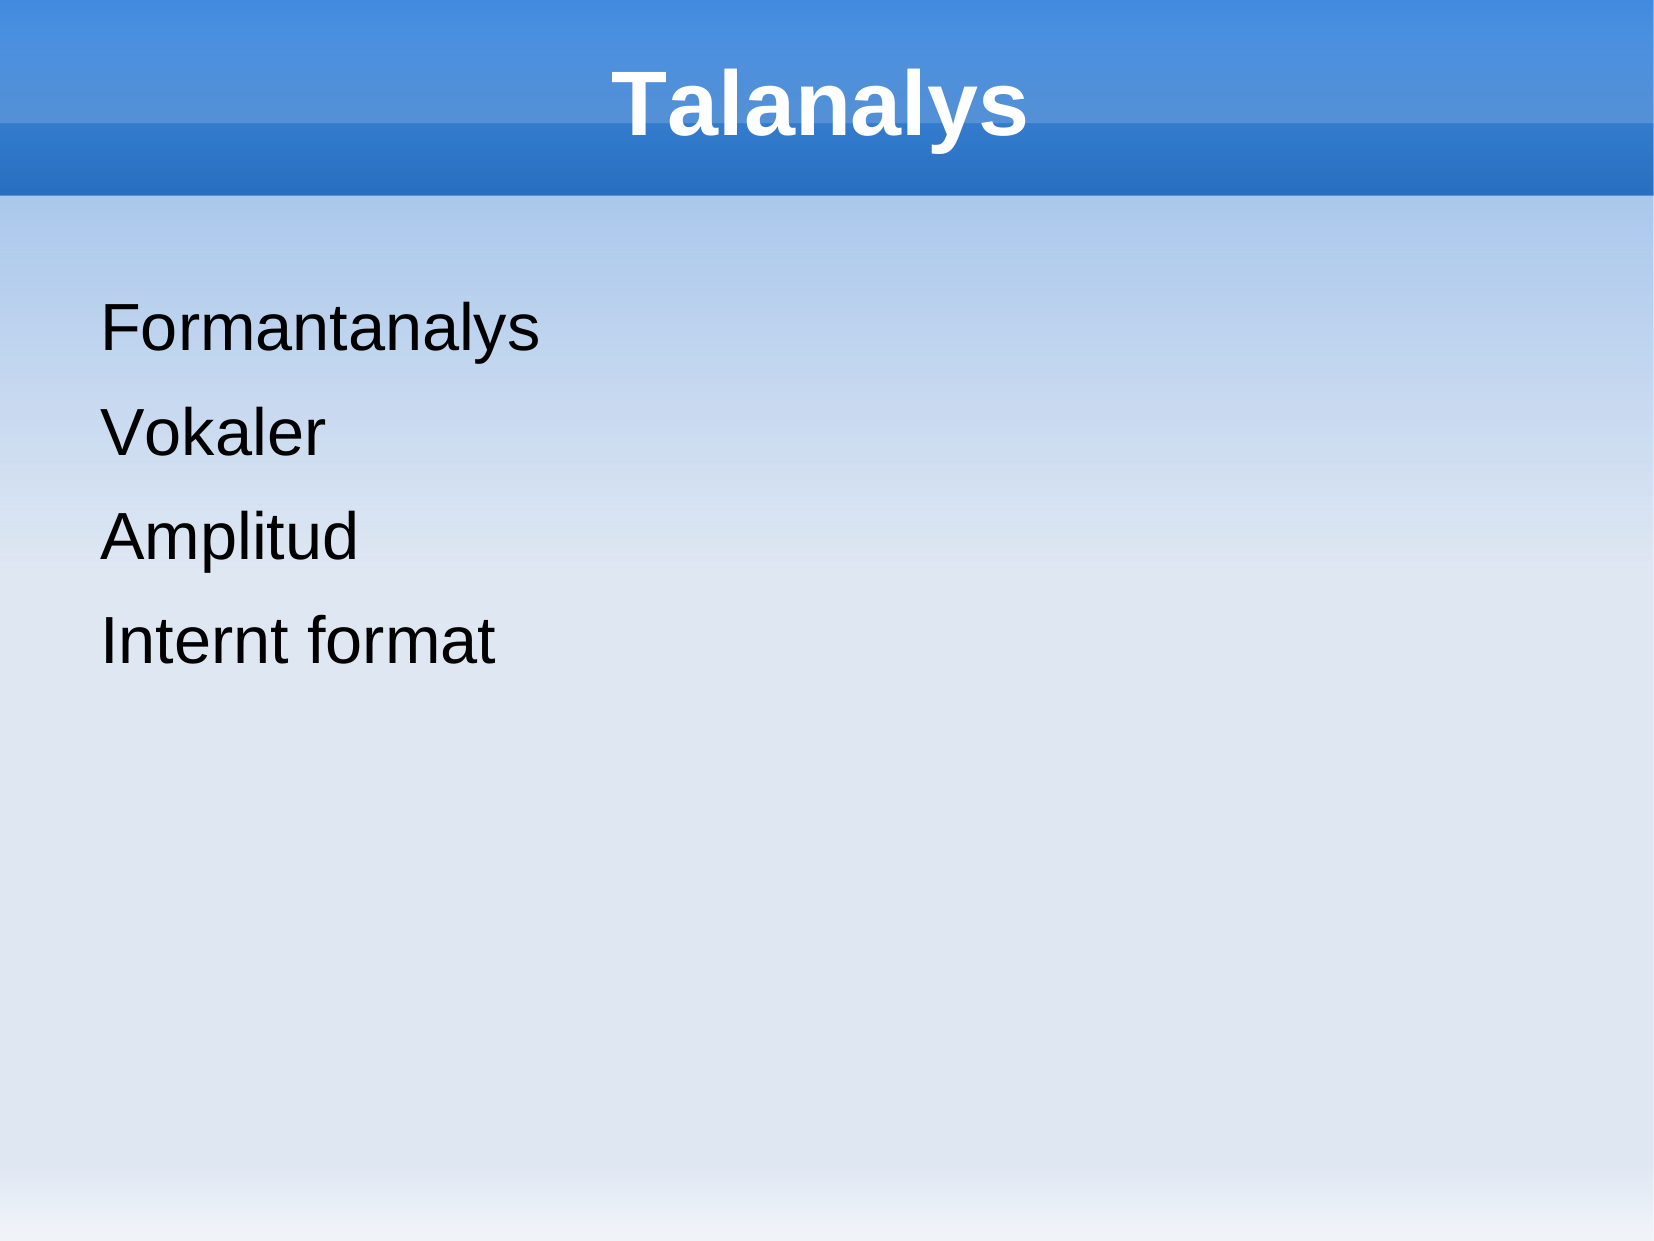

# Talanalys
Formantanalys
Vokaler
Amplitud
Internt format